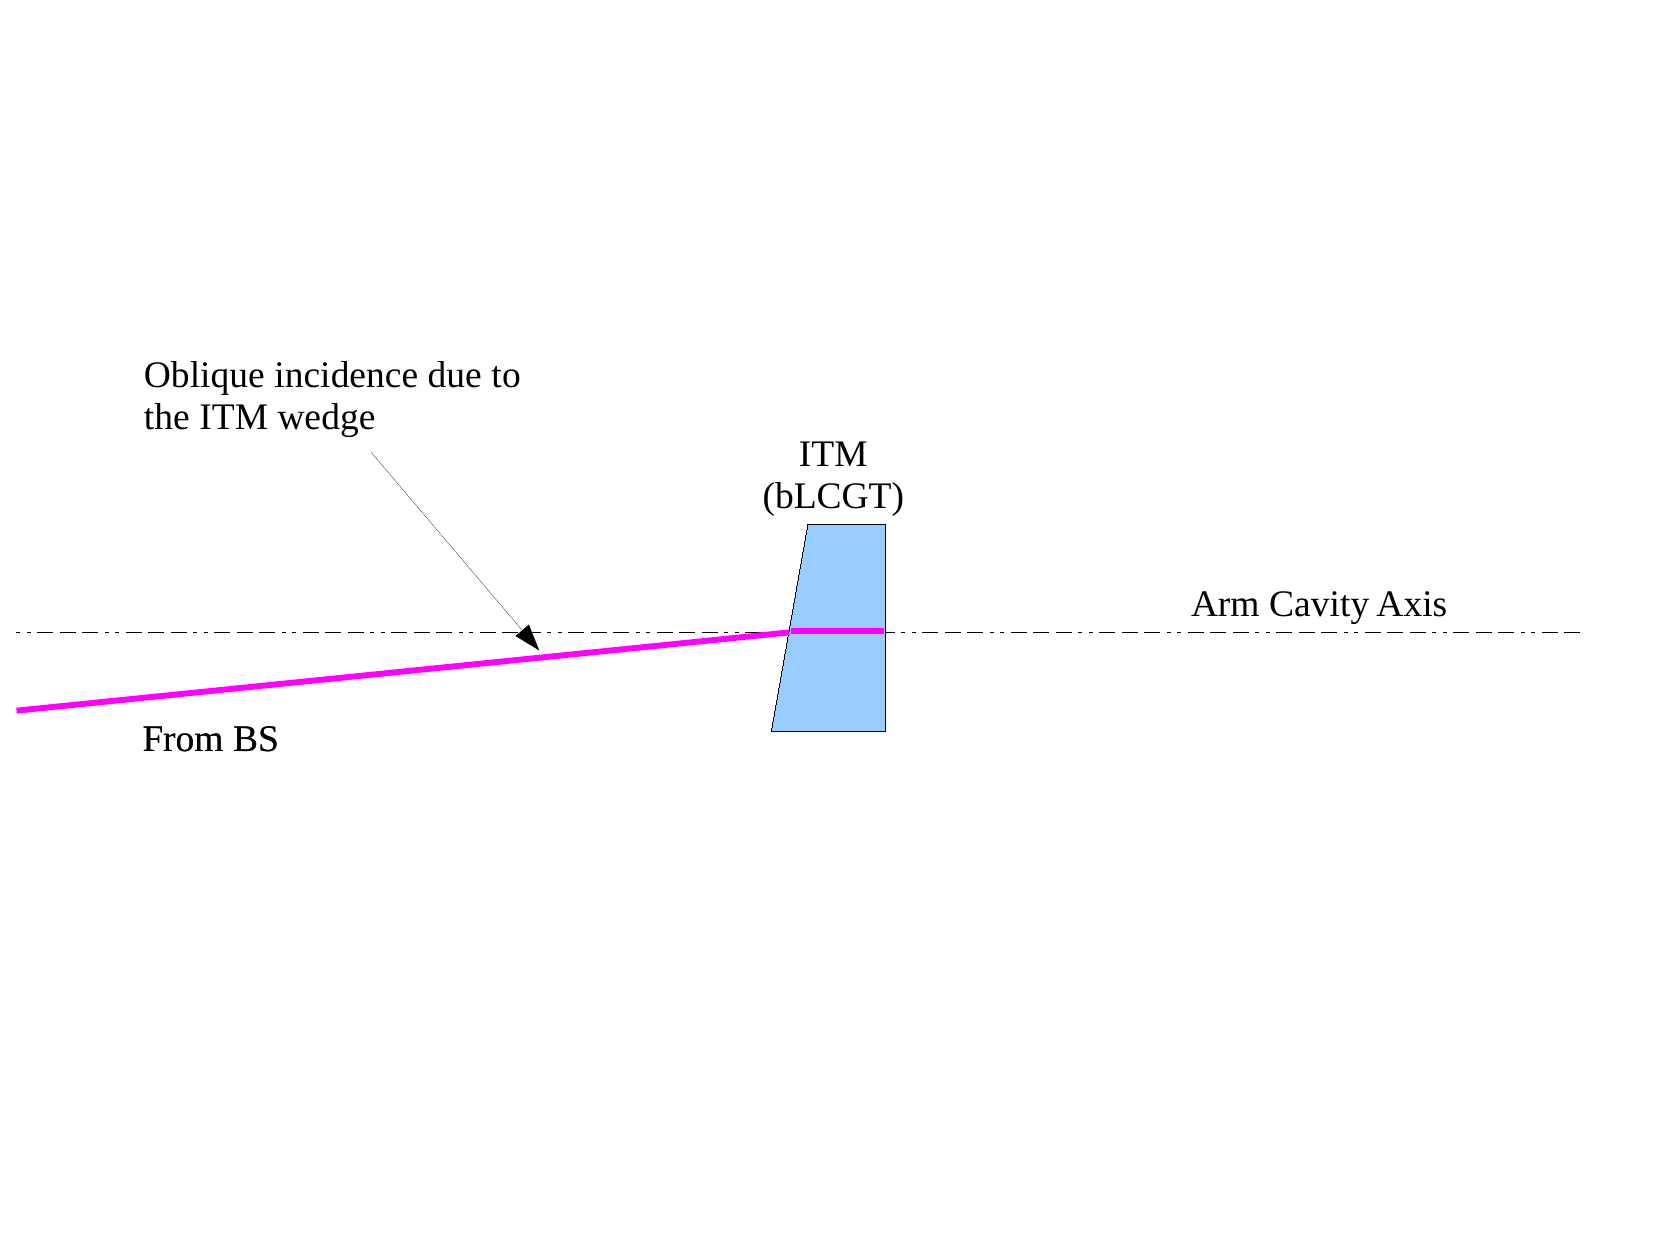

Oblique incidence due to
the ITM wedge
ITM
(bLCGT)
Arm Cavity Axis
From BS
From BS